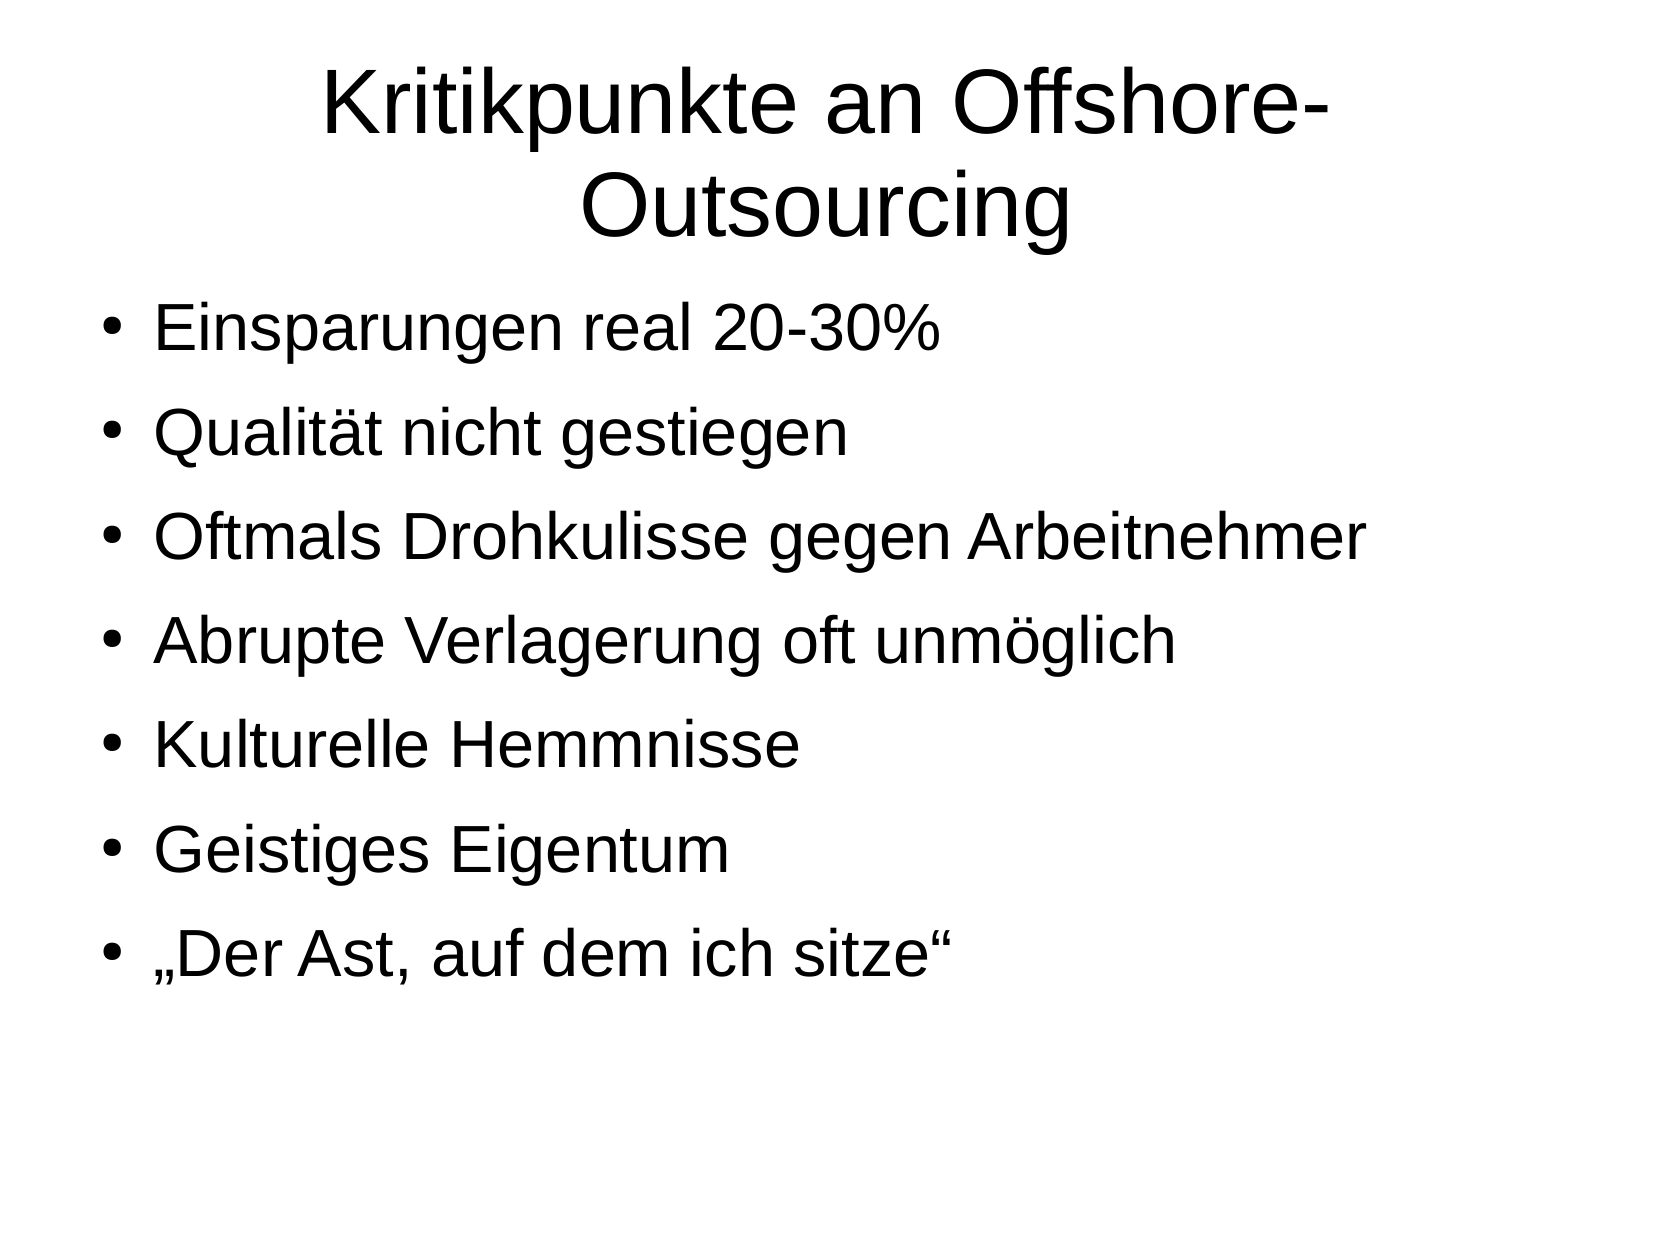

# Kritikpunkte an Offshore-Outsourcing
Einsparungen real 20-30%
Qualität nicht gestiegen
Oftmals Drohkulisse gegen Arbeitnehmer
Abrupte Verlagerung oft unmöglich
Kulturelle Hemmnisse
Geistiges Eigentum
„Der Ast, auf dem ich sitze“